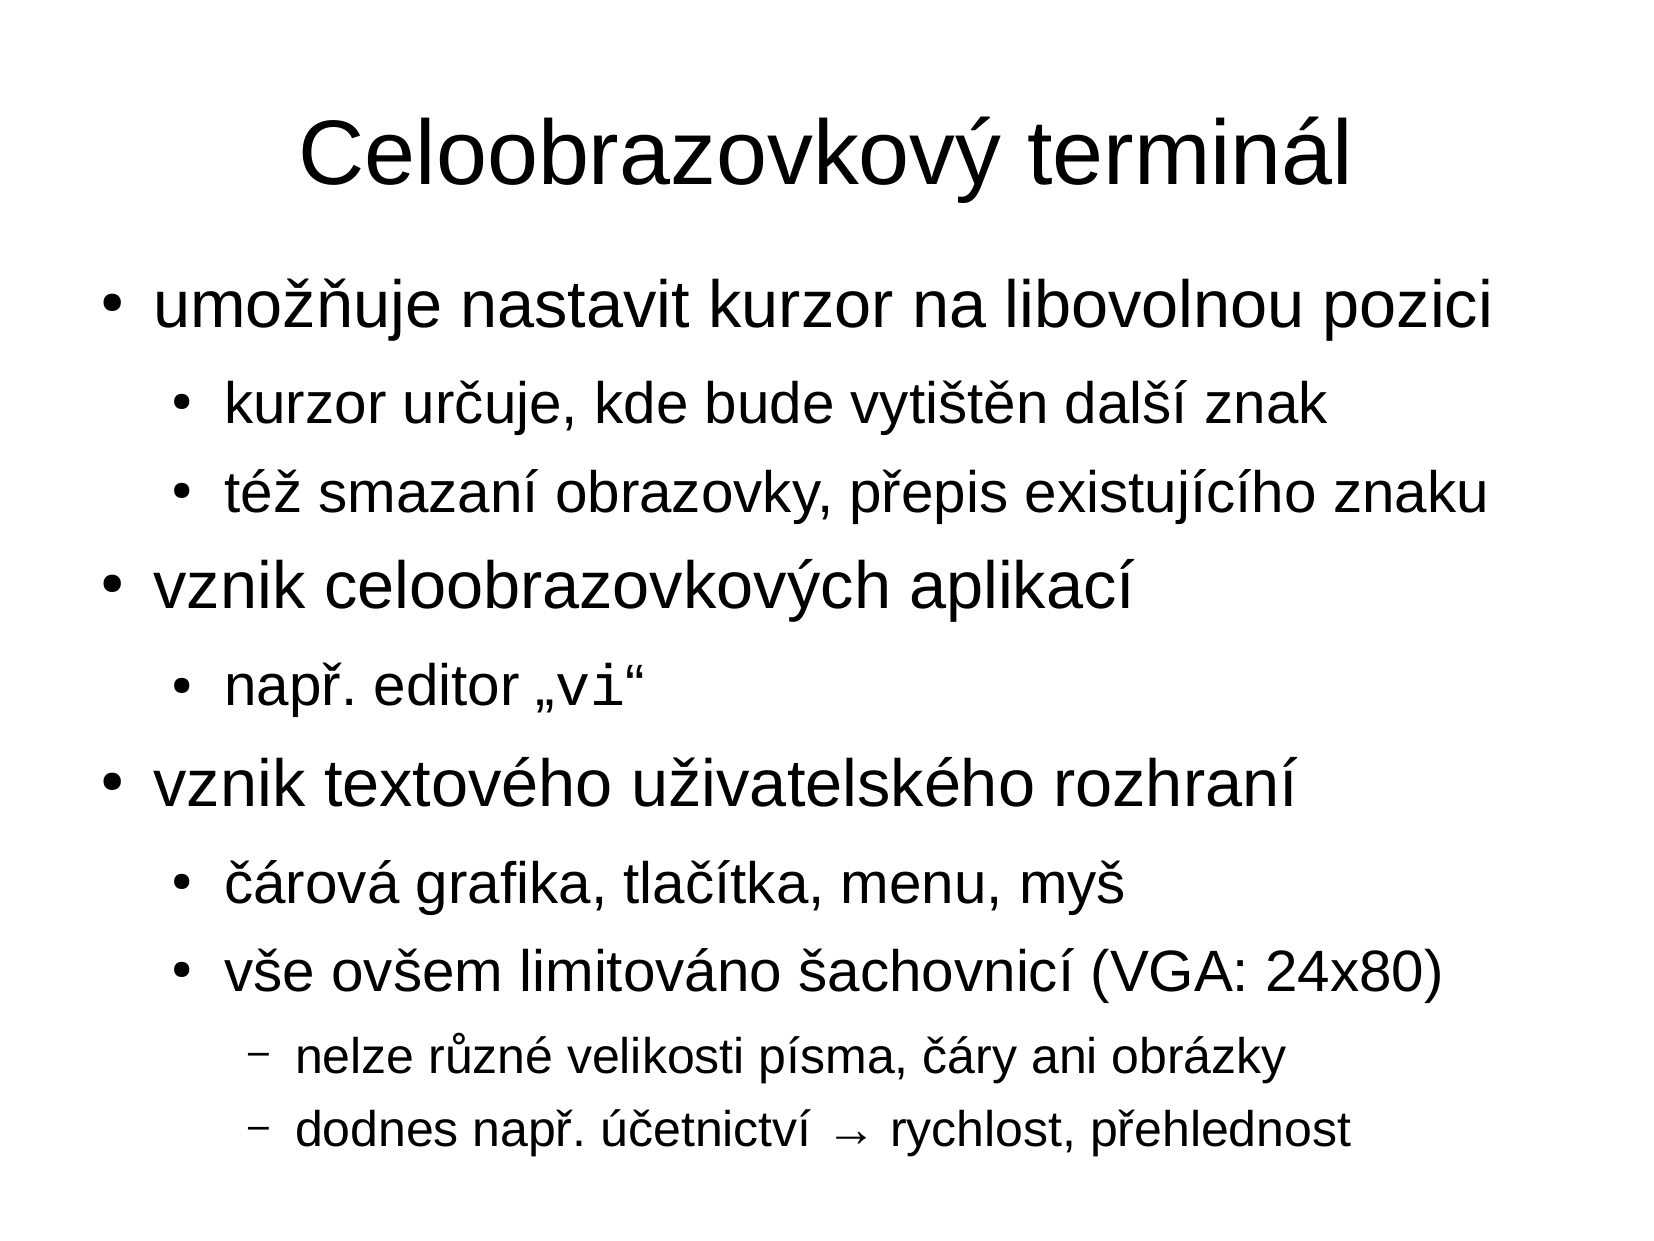

# Celoobrazovkový terminál
umožňuje nastavit kurzor na libovolnou pozici
kurzor určuje, kde bude vytištěn další znak
též smazaní obrazovky, přepis existujícího znaku
vznik celoobrazovkových aplikací
např. editor „vi“
vznik textového uživatelského rozhraní
čárová grafika, tlačítka, menu, myš
vše ovšem limitováno šachovnicí (VGA: 24x80)
nelze různé velikosti písma, čáry ani obrázky
dodnes např. účetnictví → rychlost, přehlednost